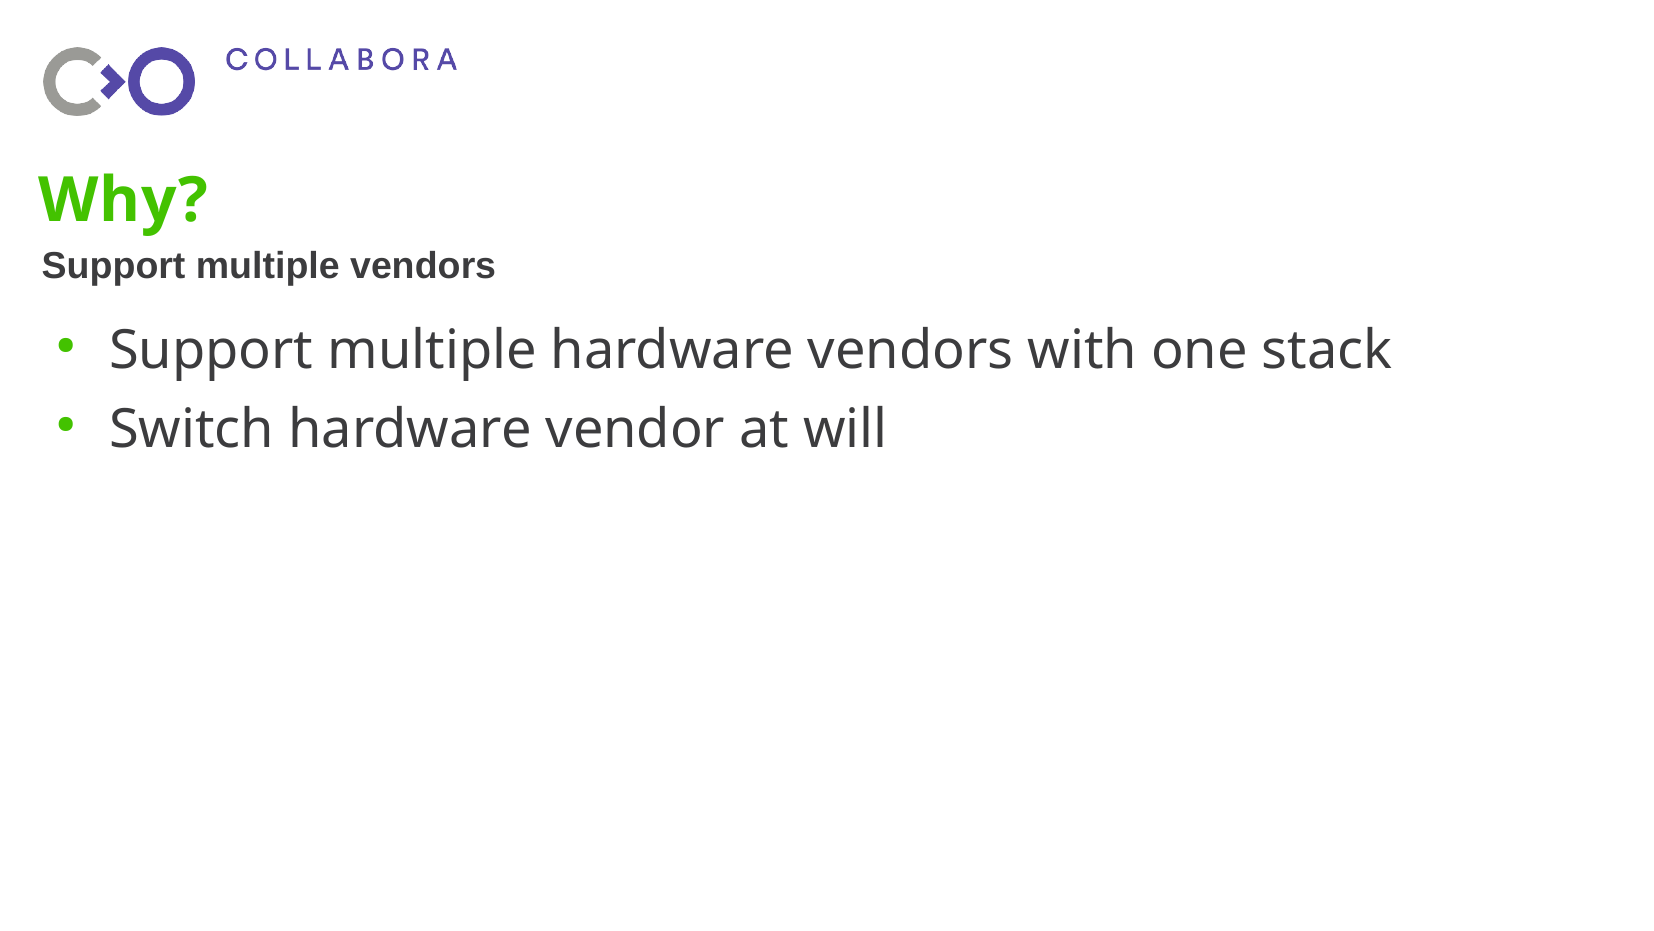

# Why?
Support multiple vendors
Support multiple hardware vendors with one stack
Switch hardware vendor at will